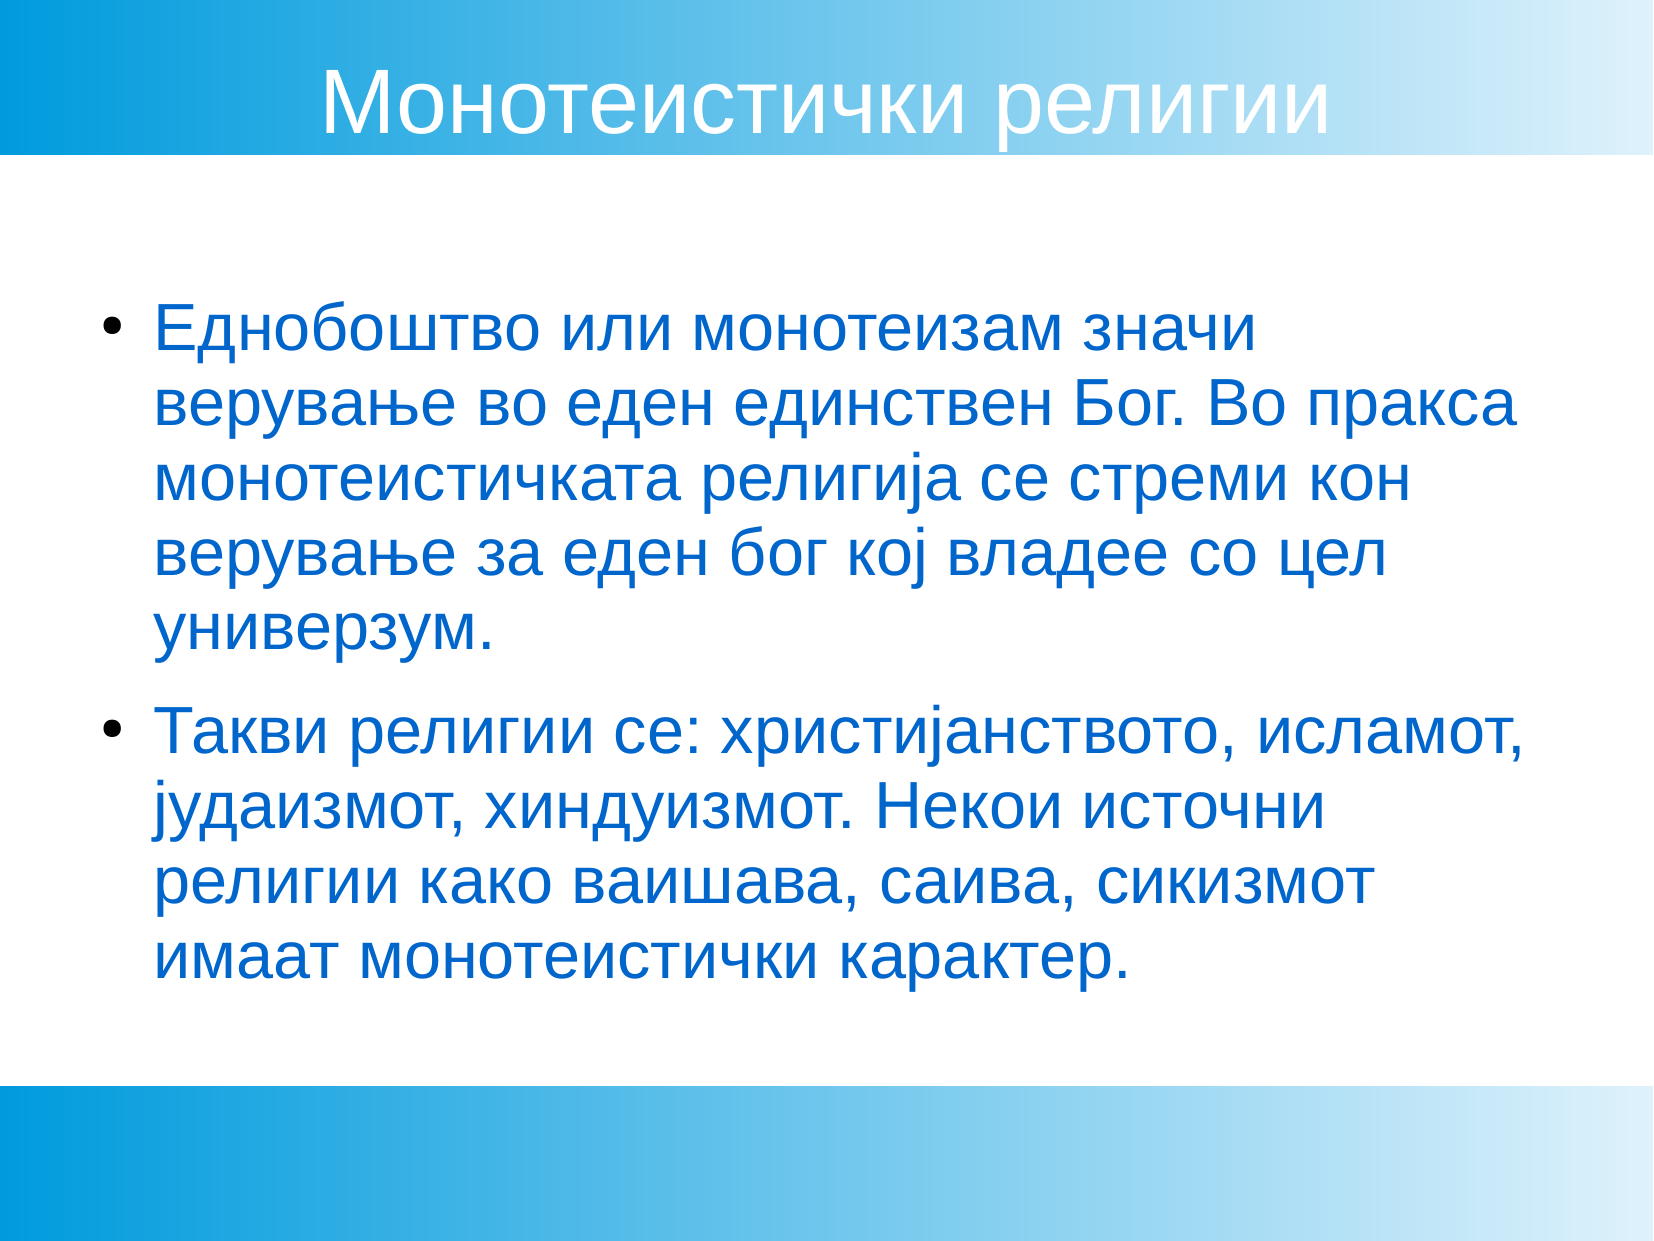

# Монотеистички религии
Еднобоштво или монотеизам значи верување во еден единствен Бог. Во пракса монотеистичката религија се стреми кон верување за еден бог кој владее со цел универзум.
Такви религии се: христијанството, исламот, јудаизмот, хиндуизмот. Некои источни религии како ваишава, саива, сикизмот имаат монотеистички карактер.